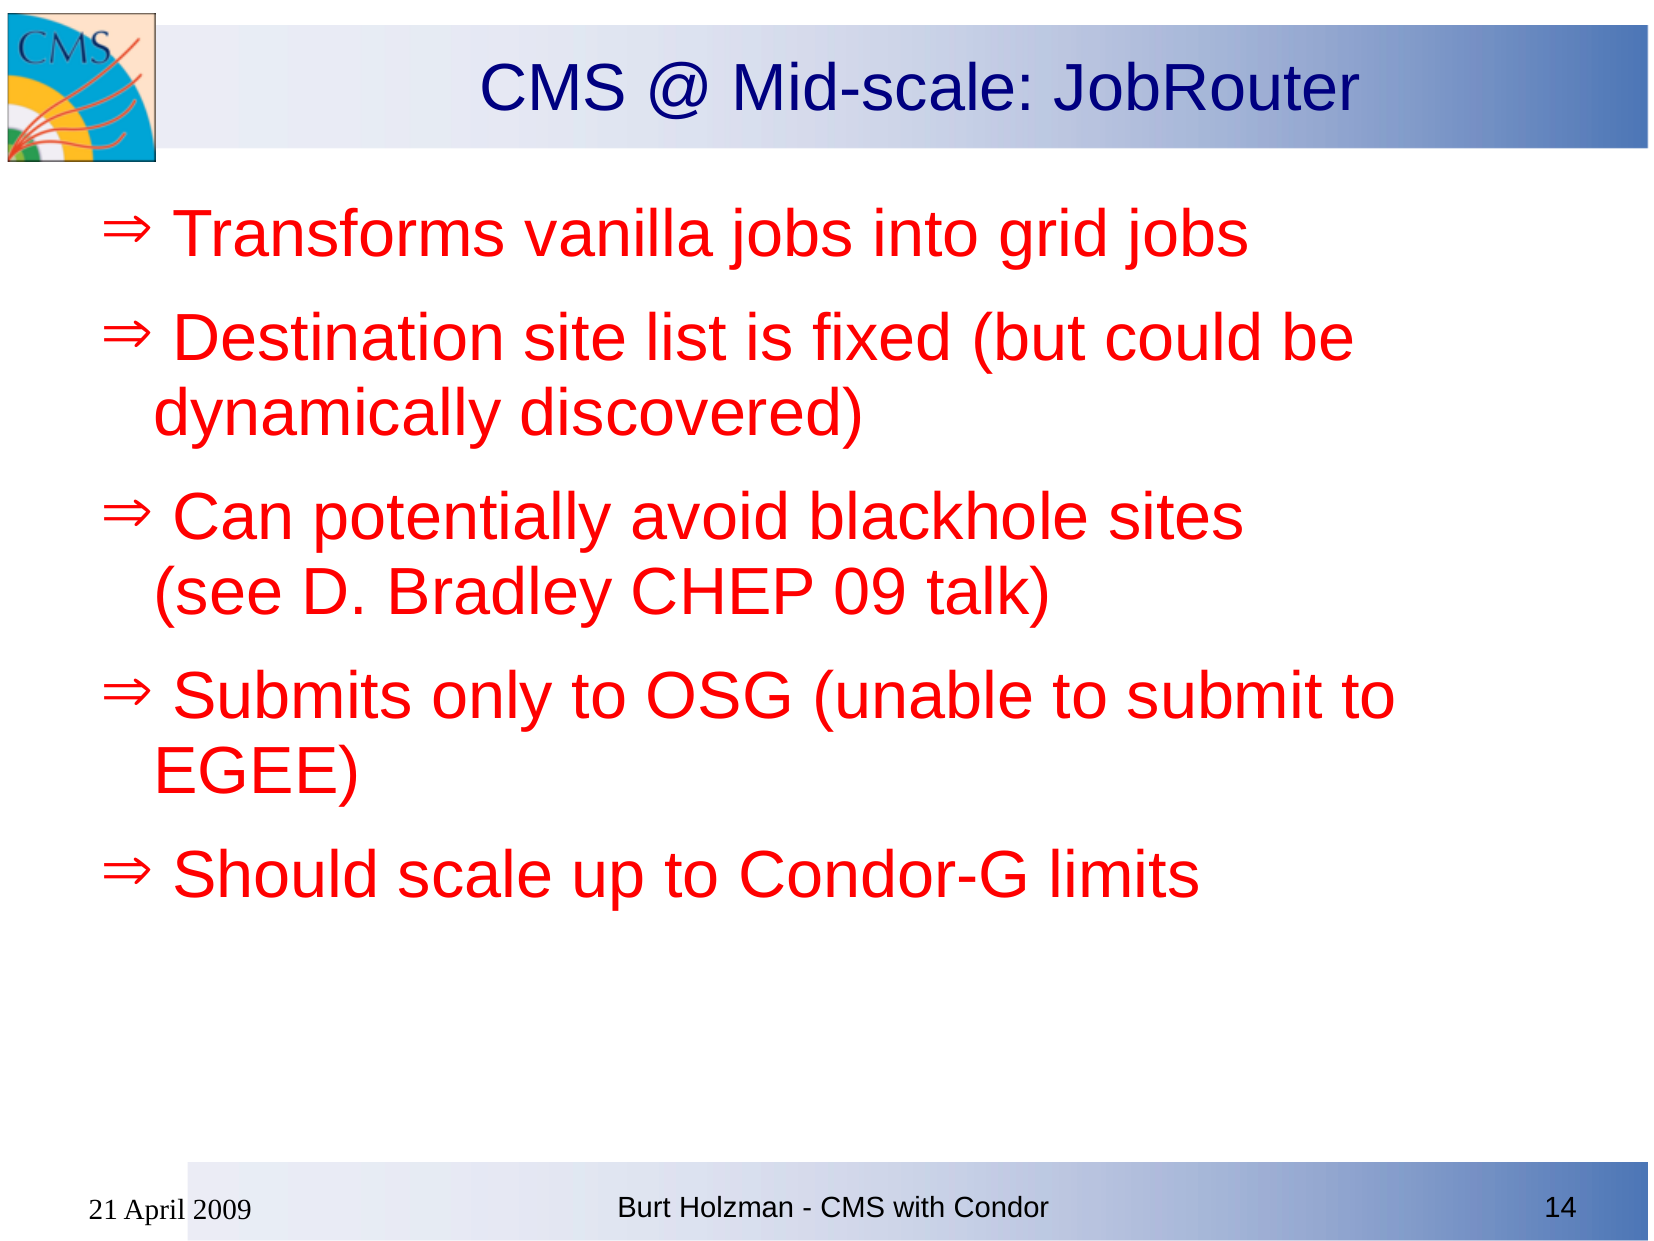

# CMS @ Mid-scale: JobRouter
 Transforms vanilla jobs into grid jobs
 Destination site list is fixed (but could be dynamically discovered)
 Can potentially avoid blackhole sites
(see D. Bradley CHEP 09 talk)
 Submits only to OSG (unable to submit to EGEE)
 Should scale up to Condor-G limits
Burt Holzman - CMS with Condor
14
21 April 2009